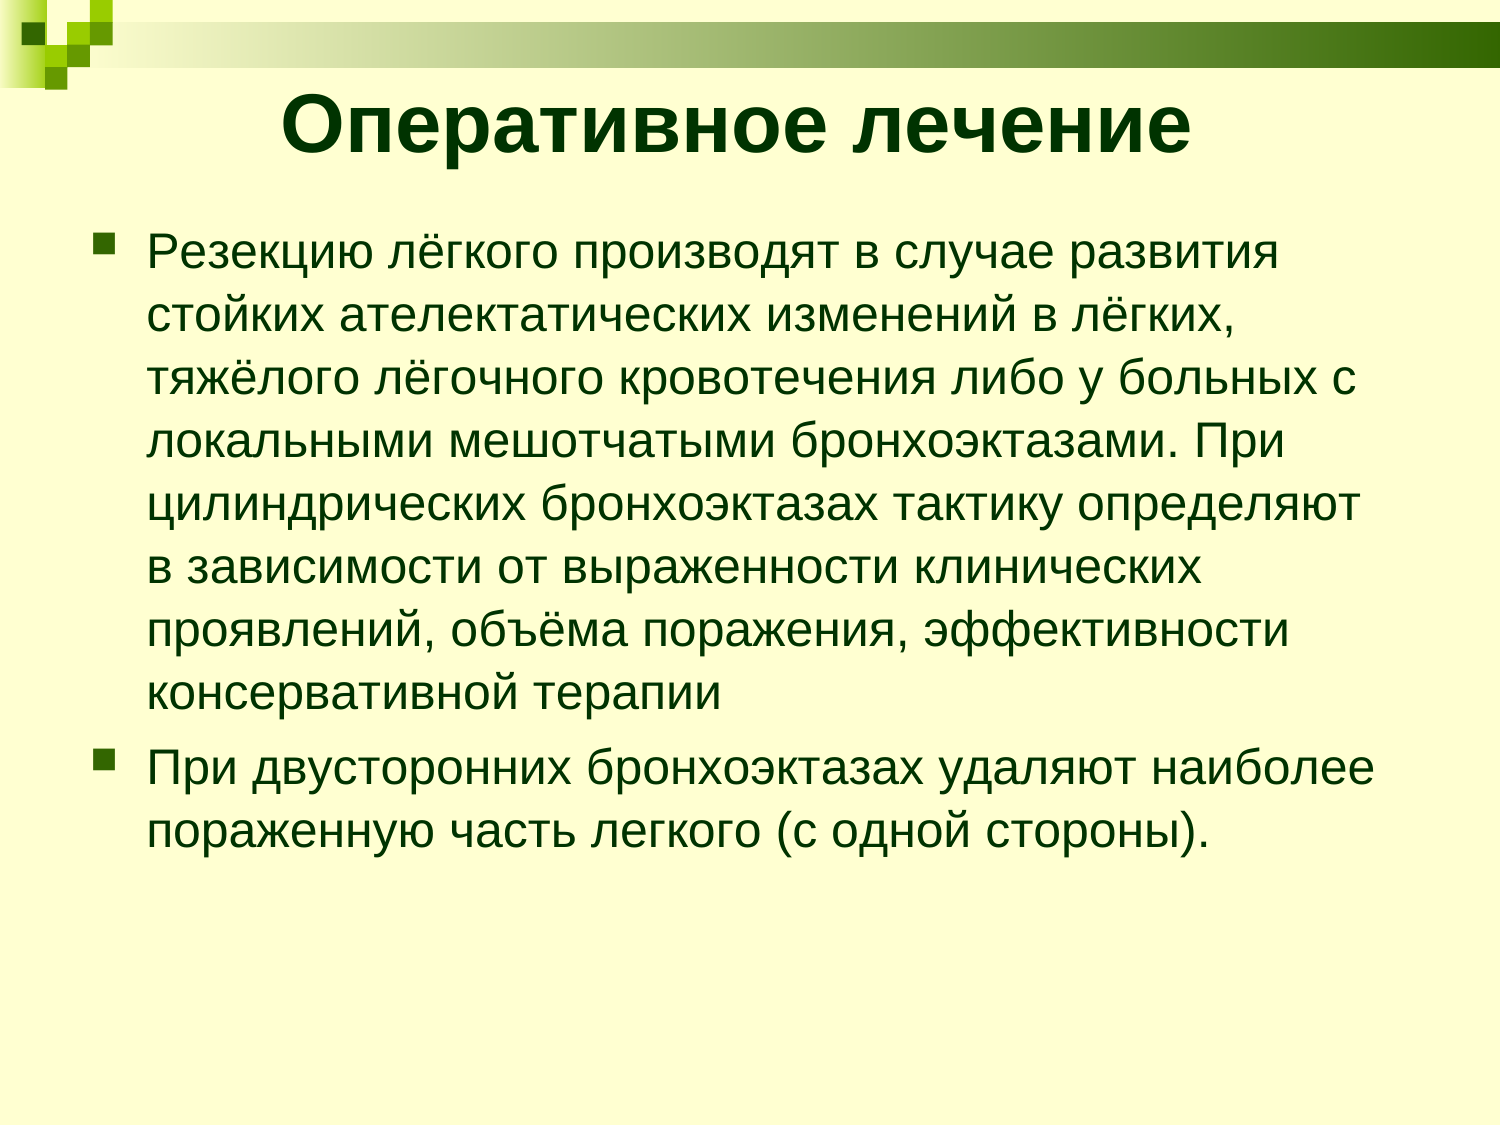

# Оперативное лечение
Резекцию лёгкого производят в случае развития стойких ателектатических изменений в лёгких, тяжёлого лёгочного кровотечения либо у больных с локальными мешотчатыми бронхоэктазами. При цилиндрических бронхоэктазах тактику определяют в зависимости от выраженности клинических проявлений, объёма поражения, эффективности консервативной терапии
При двусторонних бронхоэктазах удаляют наиболее пораженную часть легкого (с одной стороны).